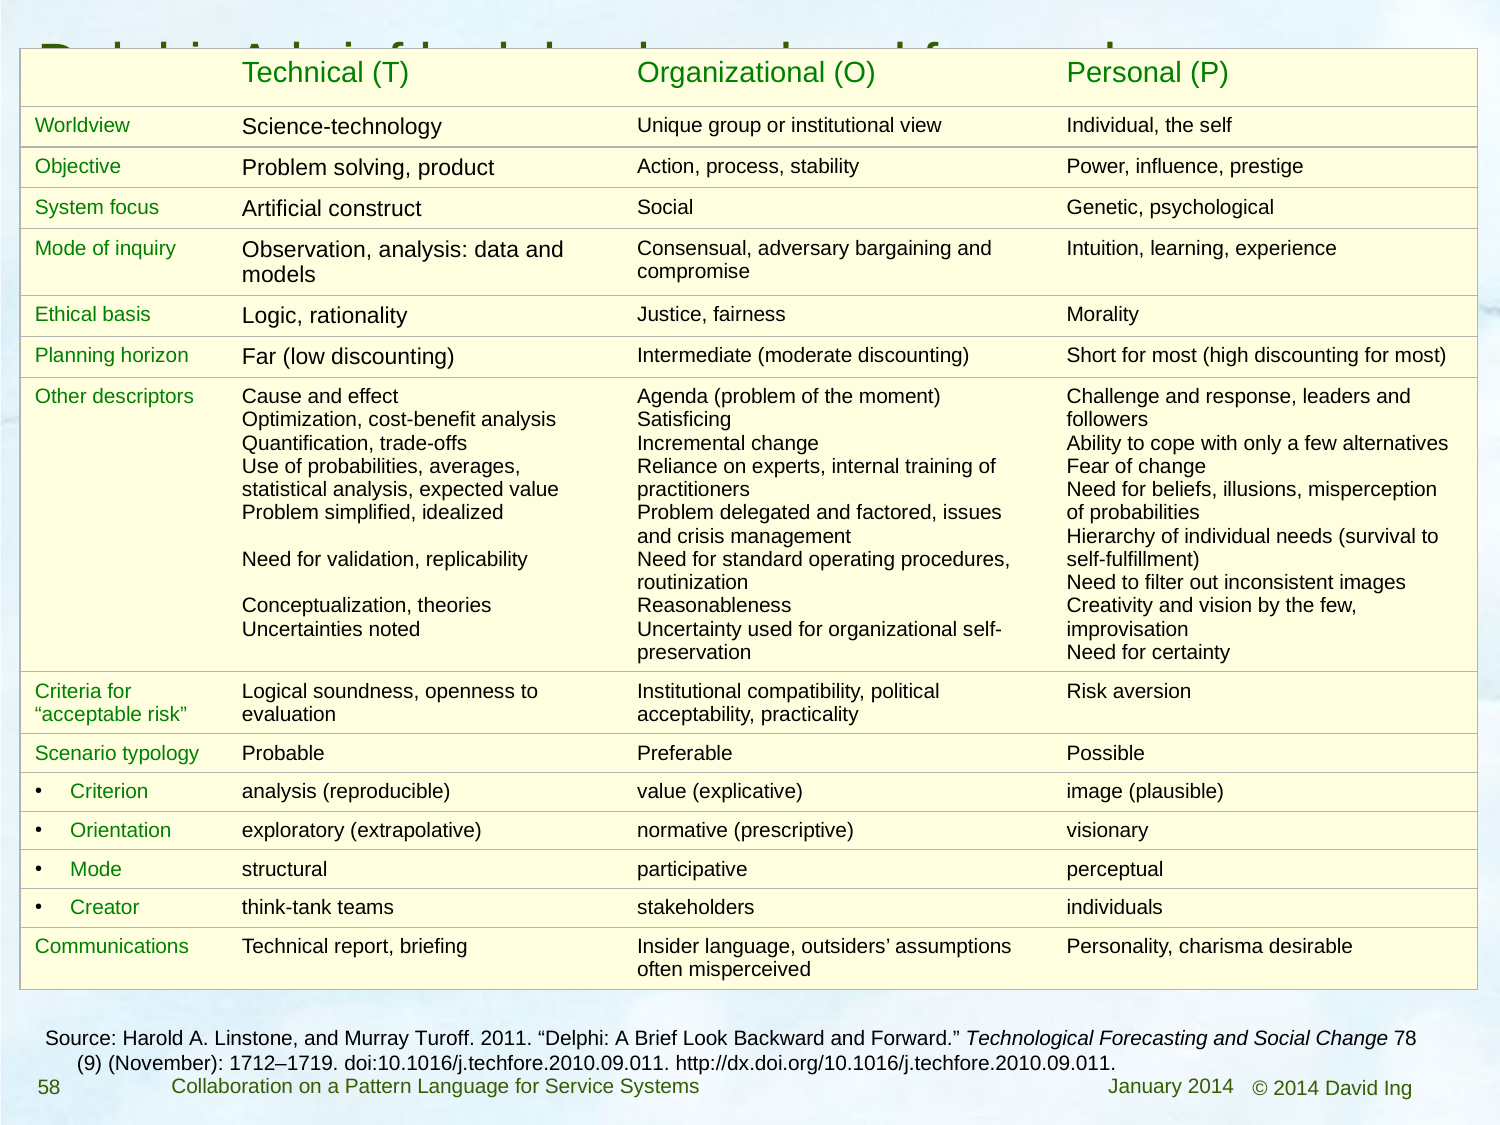

# Delphi: A brief look backward and forward
| | Technical (T) | Organizational (O) | Personal (P) |
| --- | --- | --- | --- |
| Worldview | Science-technology | Unique group or institutional view | Individual, the self |
| Objective | Problem solving, product | Action, process, stability | Power, influence, prestige |
| System focus | Artificial construct | Social | Genetic, psychological |
| Mode of inquiry | Observation, analysis: data and models | Consensual, adversary bargaining and compromise | Intuition, learning, experience |
| Ethical basis | Logic, rationality | Justice, fairness | Morality |
| Planning horizon | Far (low discounting) | Intermediate (moderate discounting) | Short for most (high discounting for most) |
| Other descriptors | Cause and effect Optimization, cost-benefit analysis Quantification, trade-offs Use of probabilities, averages, statistical analysis, expected value Problem simplified, idealized Need for validation, replicability Conceptualization, theories Uncertainties noted | Agenda (problem of the moment) Satisficing Incremental change Reliance on experts, internal training of practitioners Problem delegated and factored, issues and crisis management Need for standard operating procedures, routinization Reasonableness Uncertainty used for organizational self-preservation | Challenge and response, leaders and followers Ability to cope with only a few alternatives Fear of change Need for beliefs, illusions, misperception of probabilities Hierarchy of individual needs (survival to self-fulfillment) Need to filter out inconsistent images Creativity and vision by the few, improvisation Need for certainty |
| Criteria for “acceptable risk” | Logical soundness, openness to evaluation | Institutional compatibility, political acceptability, practicality | Risk aversion |
| Scenario typology | Probable | Preferable | Possible |
| Criterion | analysis (reproducible) | value (explicative) | image (plausible) |
| Orientation | exploratory (extrapolative) | normative (prescriptive) | visionary |
| Mode | structural | participative | perceptual |
| Creator | think-tank teams | stakeholders | individuals |
| Communications | Technical report, briefing | Insider language, outsiders’ assumptions often misperceived | Personality, charisma desirable |
Source: Harold A. Linstone, and Murray Turoff. 2011. “Delphi: A Brief Look Backward and Forward.” Technological Forecasting and Social Change 78 (9) (November): 1712–1719. doi:10.1016/j.techfore.2010.09.011. http://dx.doi.org/10.1016/j.techfore.2010.09.011.
-
Collaboration on a Pattern Language for Service Systems
January 2014
58